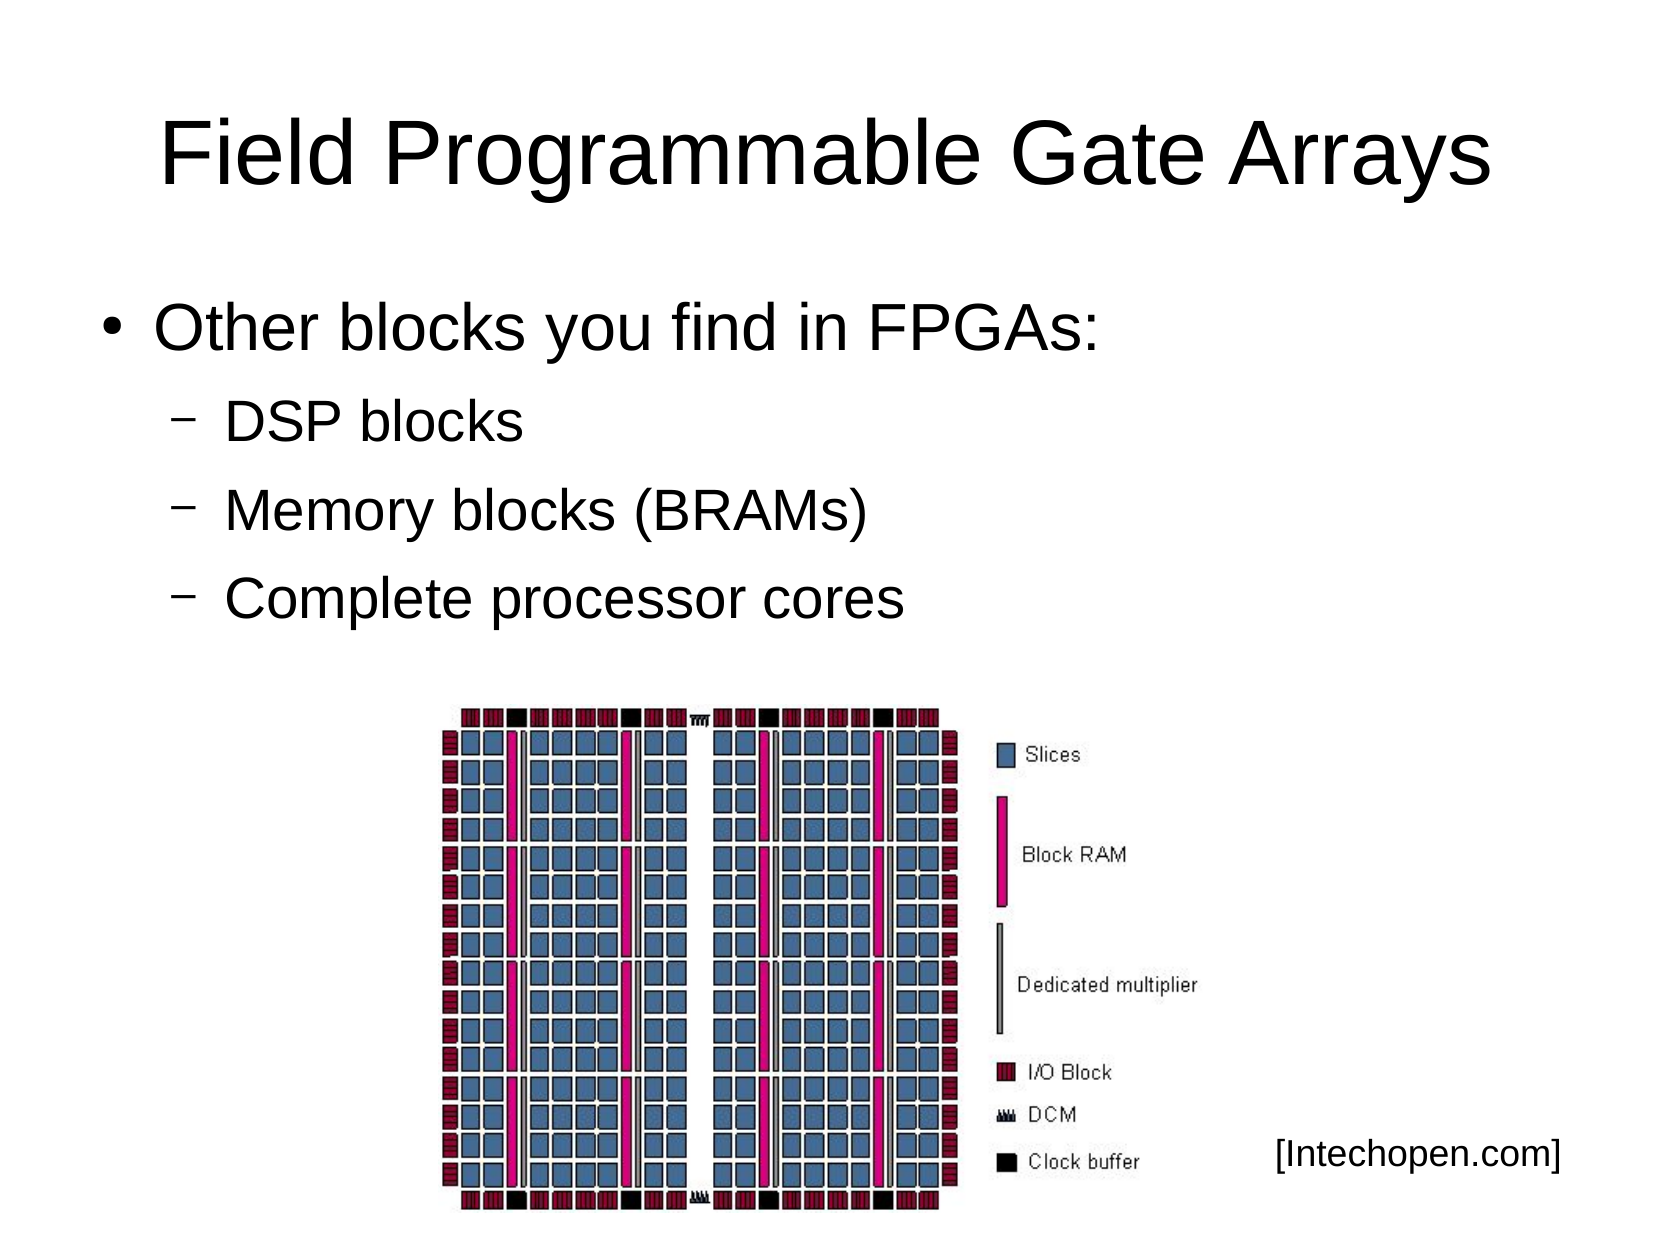

# Field Programmable Gate Arrays
Other blocks you find in FPGAs:
DSP blocks
Memory blocks (BRAMs)
Complete processor cores
[Intechopen.com]